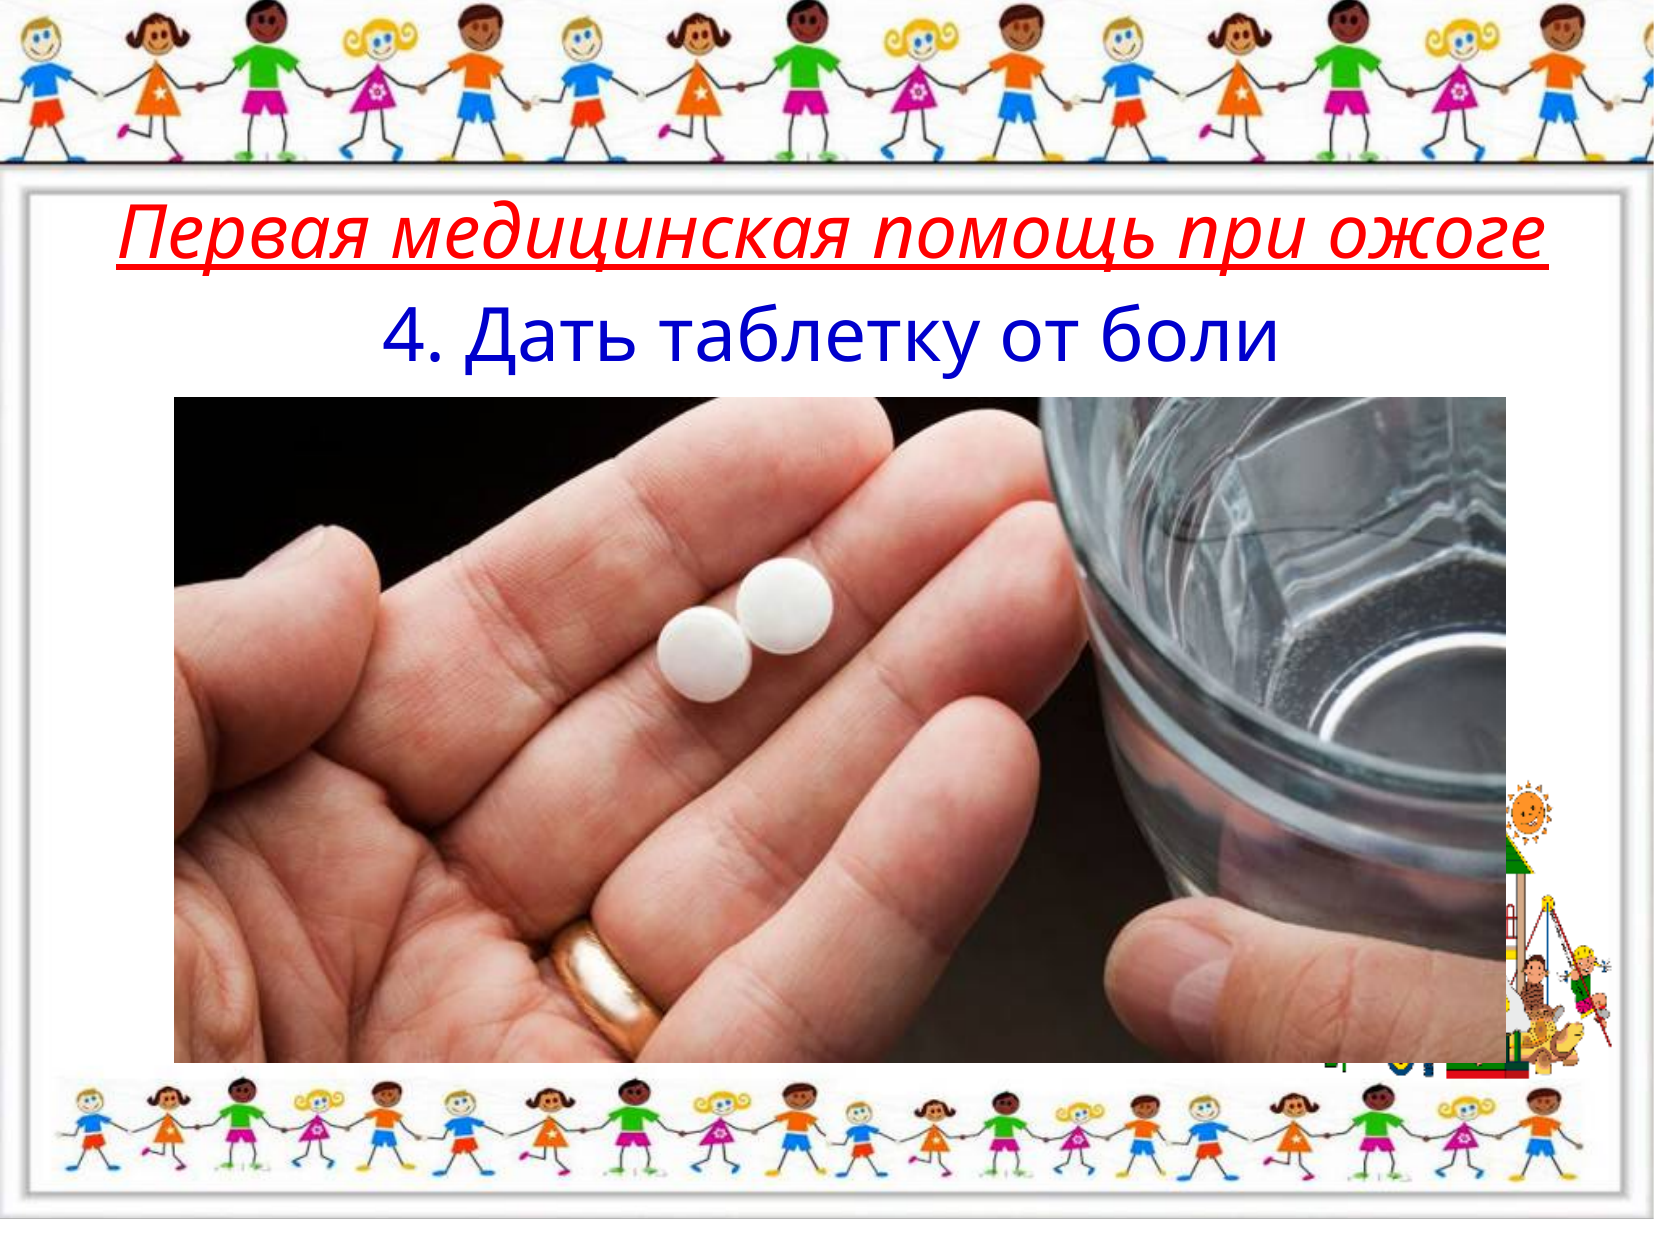

# Первая медицинская помощь при ожоге 4. Дать таблетку от боли